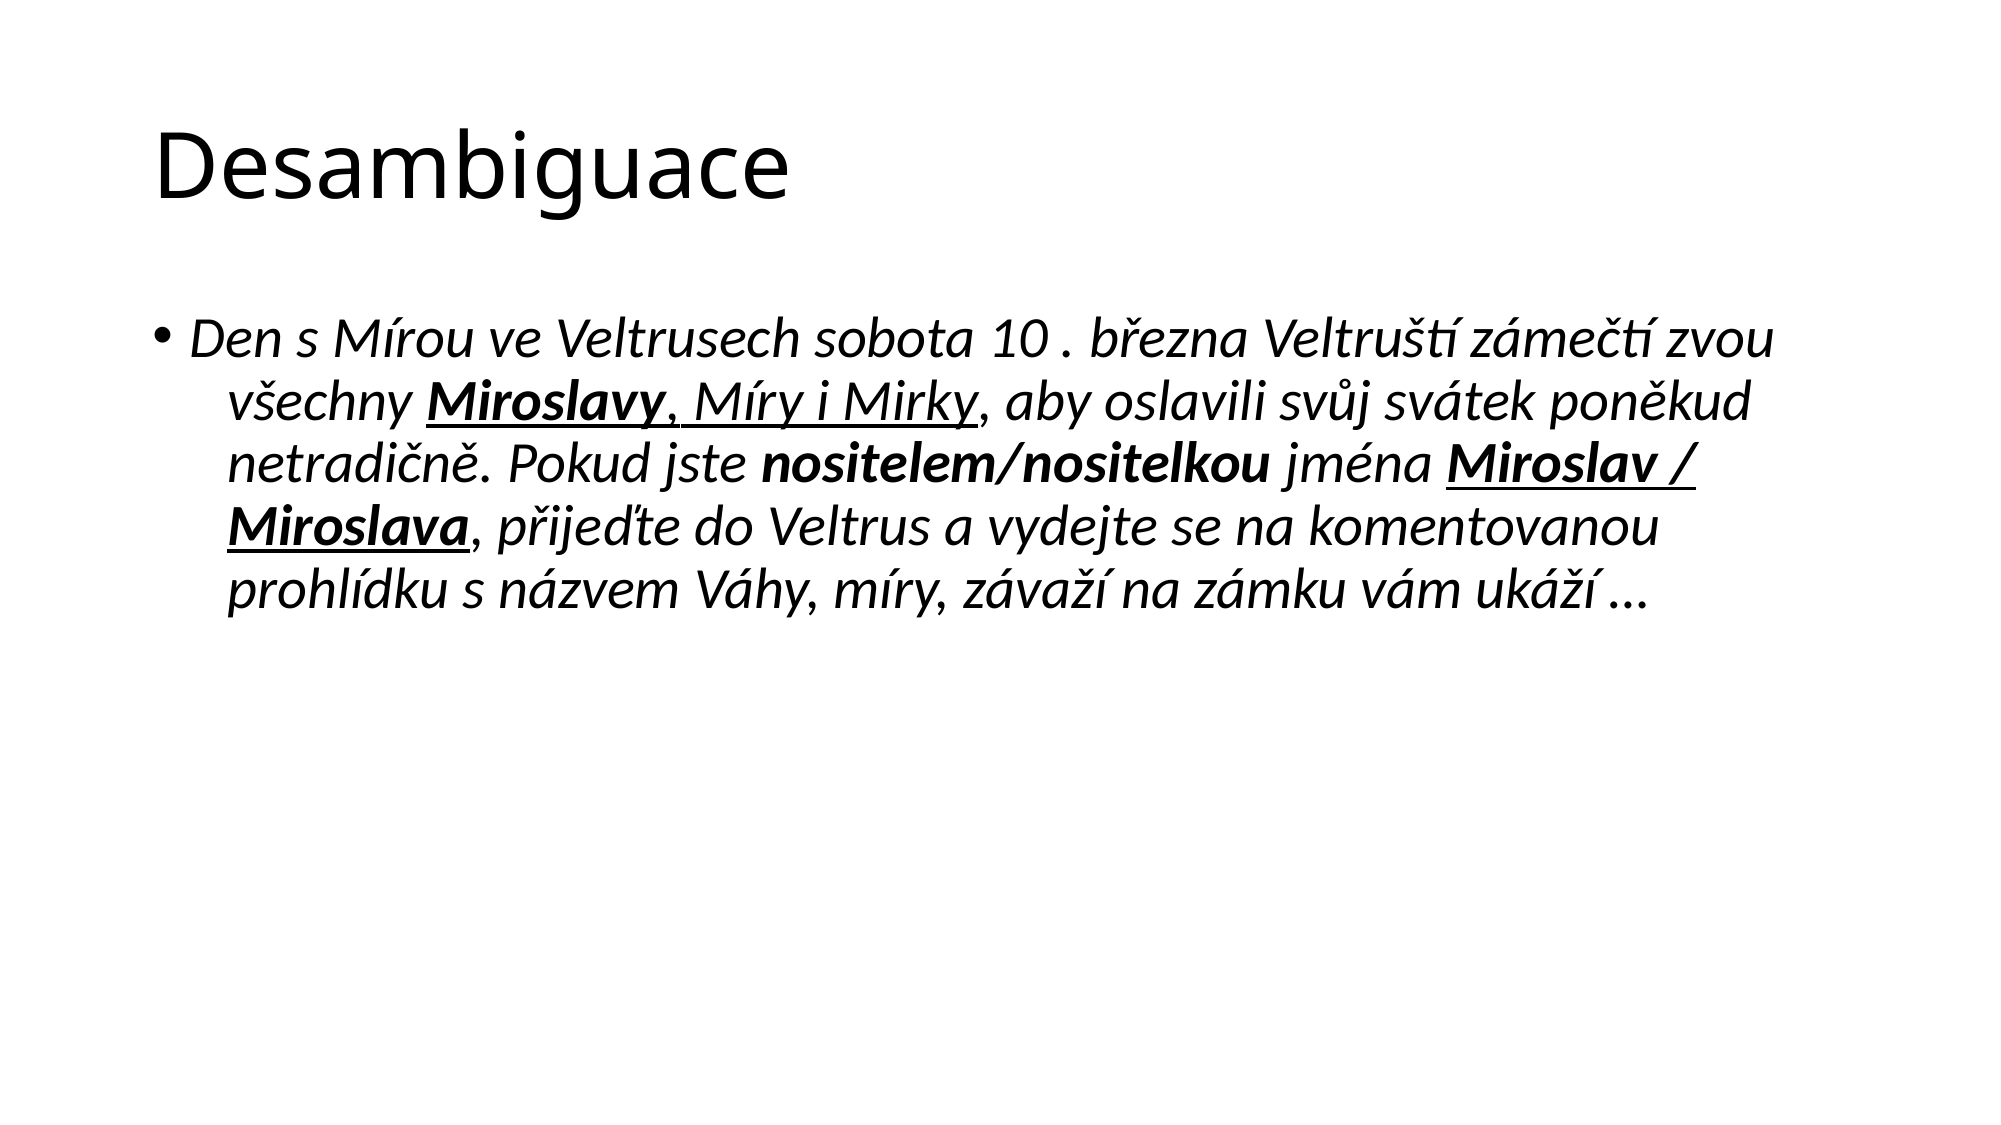

# Desambiguace
Den s Mírou ve Veltrusech sobota 10 . března Veltruští zámečtí zvou všechny Miroslavy, Míry i Mirky, aby oslavili svůj svátek poněkud netradičně. Pokud jste nositelem/nositelkou jména Miroslav / Miroslava, přijeďte do Veltrus a vydejte se na komentovanou prohlídku s názvem Váhy, míry, závaží na zámku vám ukáží …